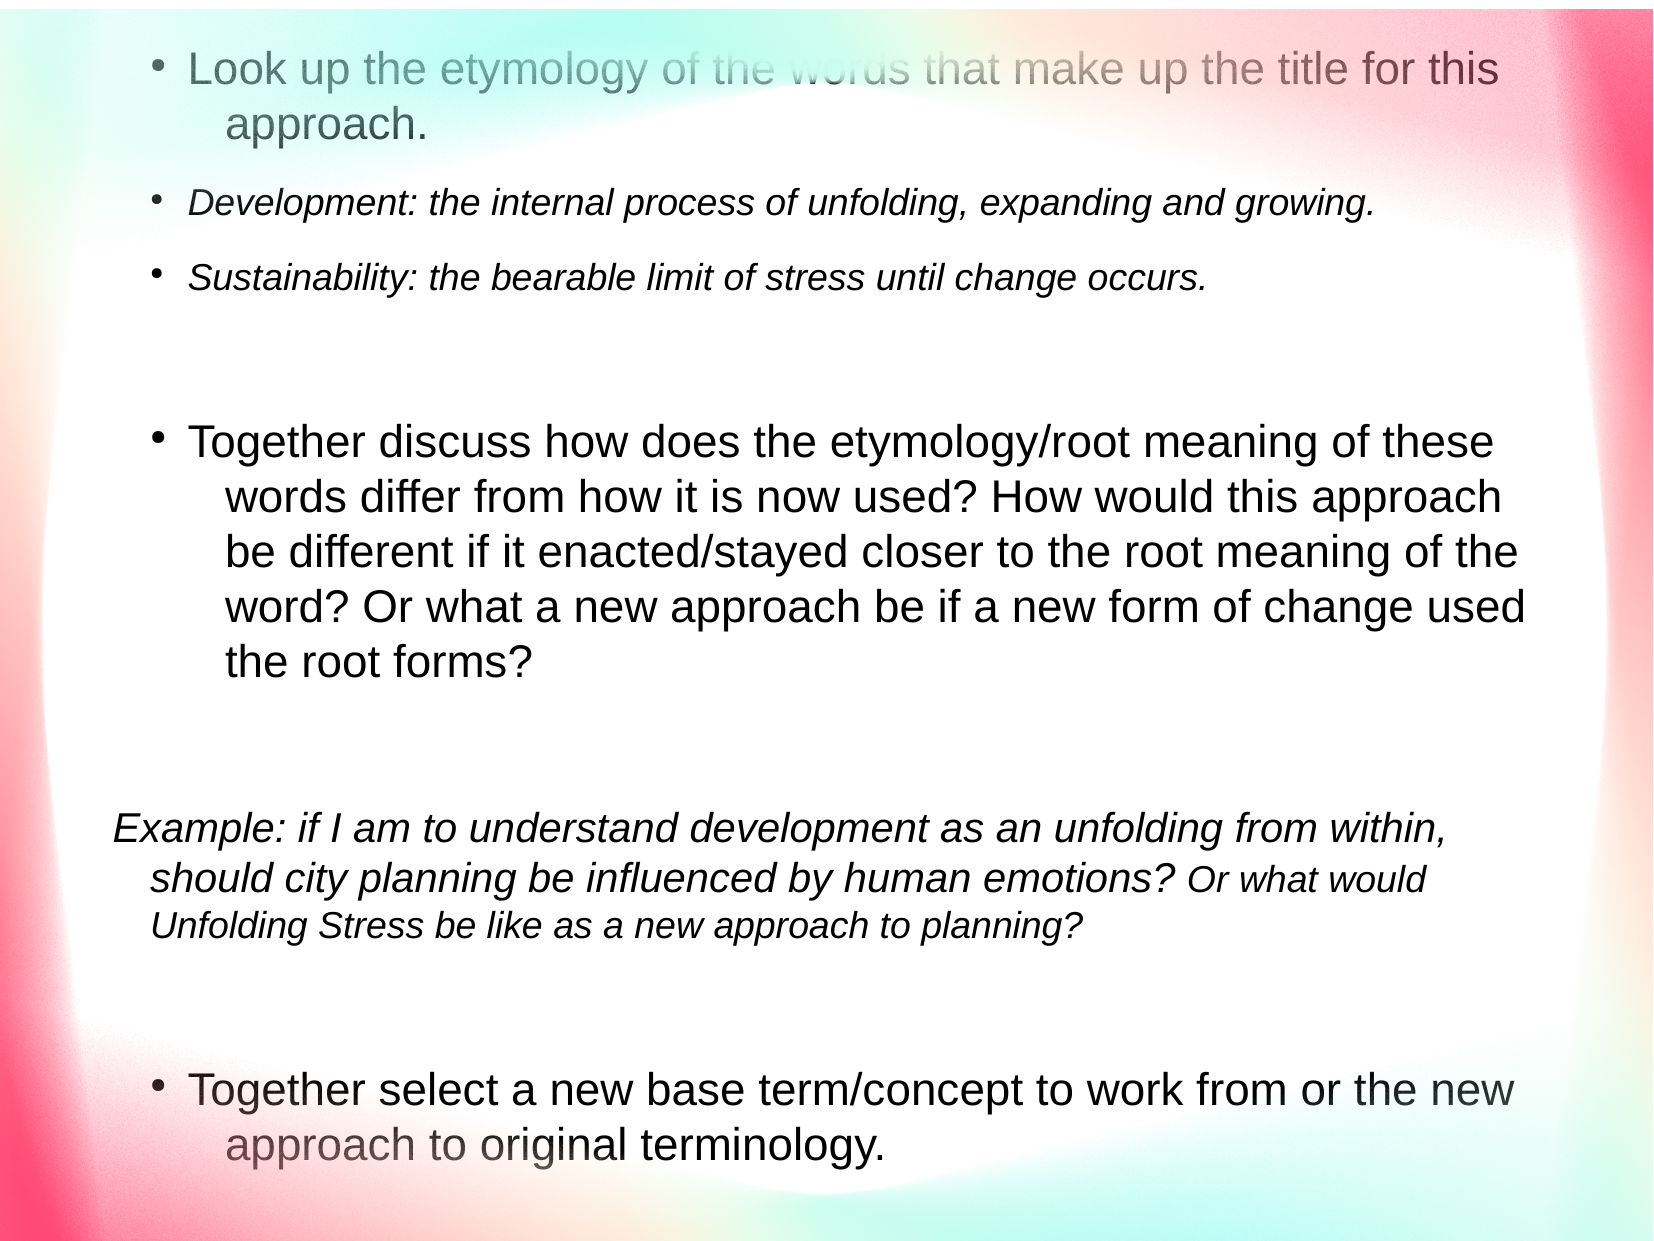

# Look up the etymology of the words that make up the title for this approach.
Development: the internal process of unfolding, expanding and growing.
Sustainability: the bearable limit of stress until change occurs.
Together discuss how does the etymology/root meaning of these words differ from how it is now used? How would this approach be different if it enacted/stayed closer to the root meaning of the word? Or what a new approach be if a new form of change used the root forms?
Example: if I am to understand development as an unfolding from within, should city planning be influenced by human emotions? Or what would Unfolding Stress be like as a new approach to planning?
Together select a new base term/concept to work from or the new approach to original terminology.